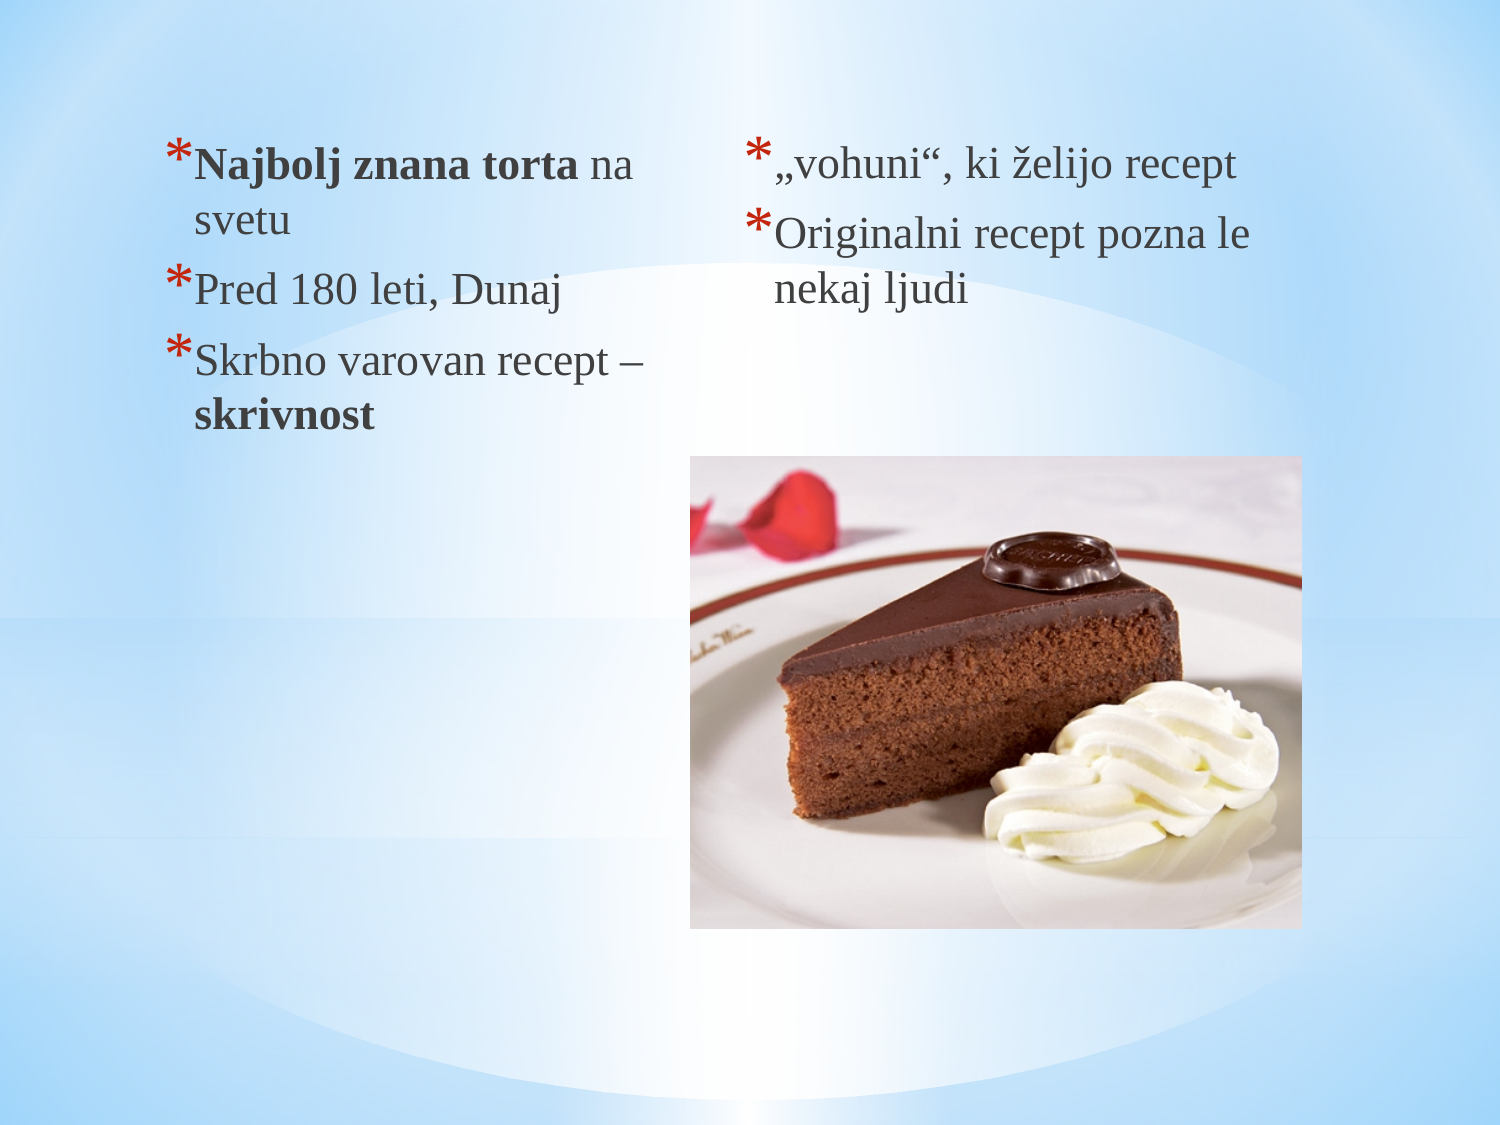

„vohuni“, ki želijo recept
Originalni recept pozna le nekaj ljudi
Najbolj znana torta na svetu
Pred 180 leti, Dunaj
Skrbno varovan recept – skrivnost
#